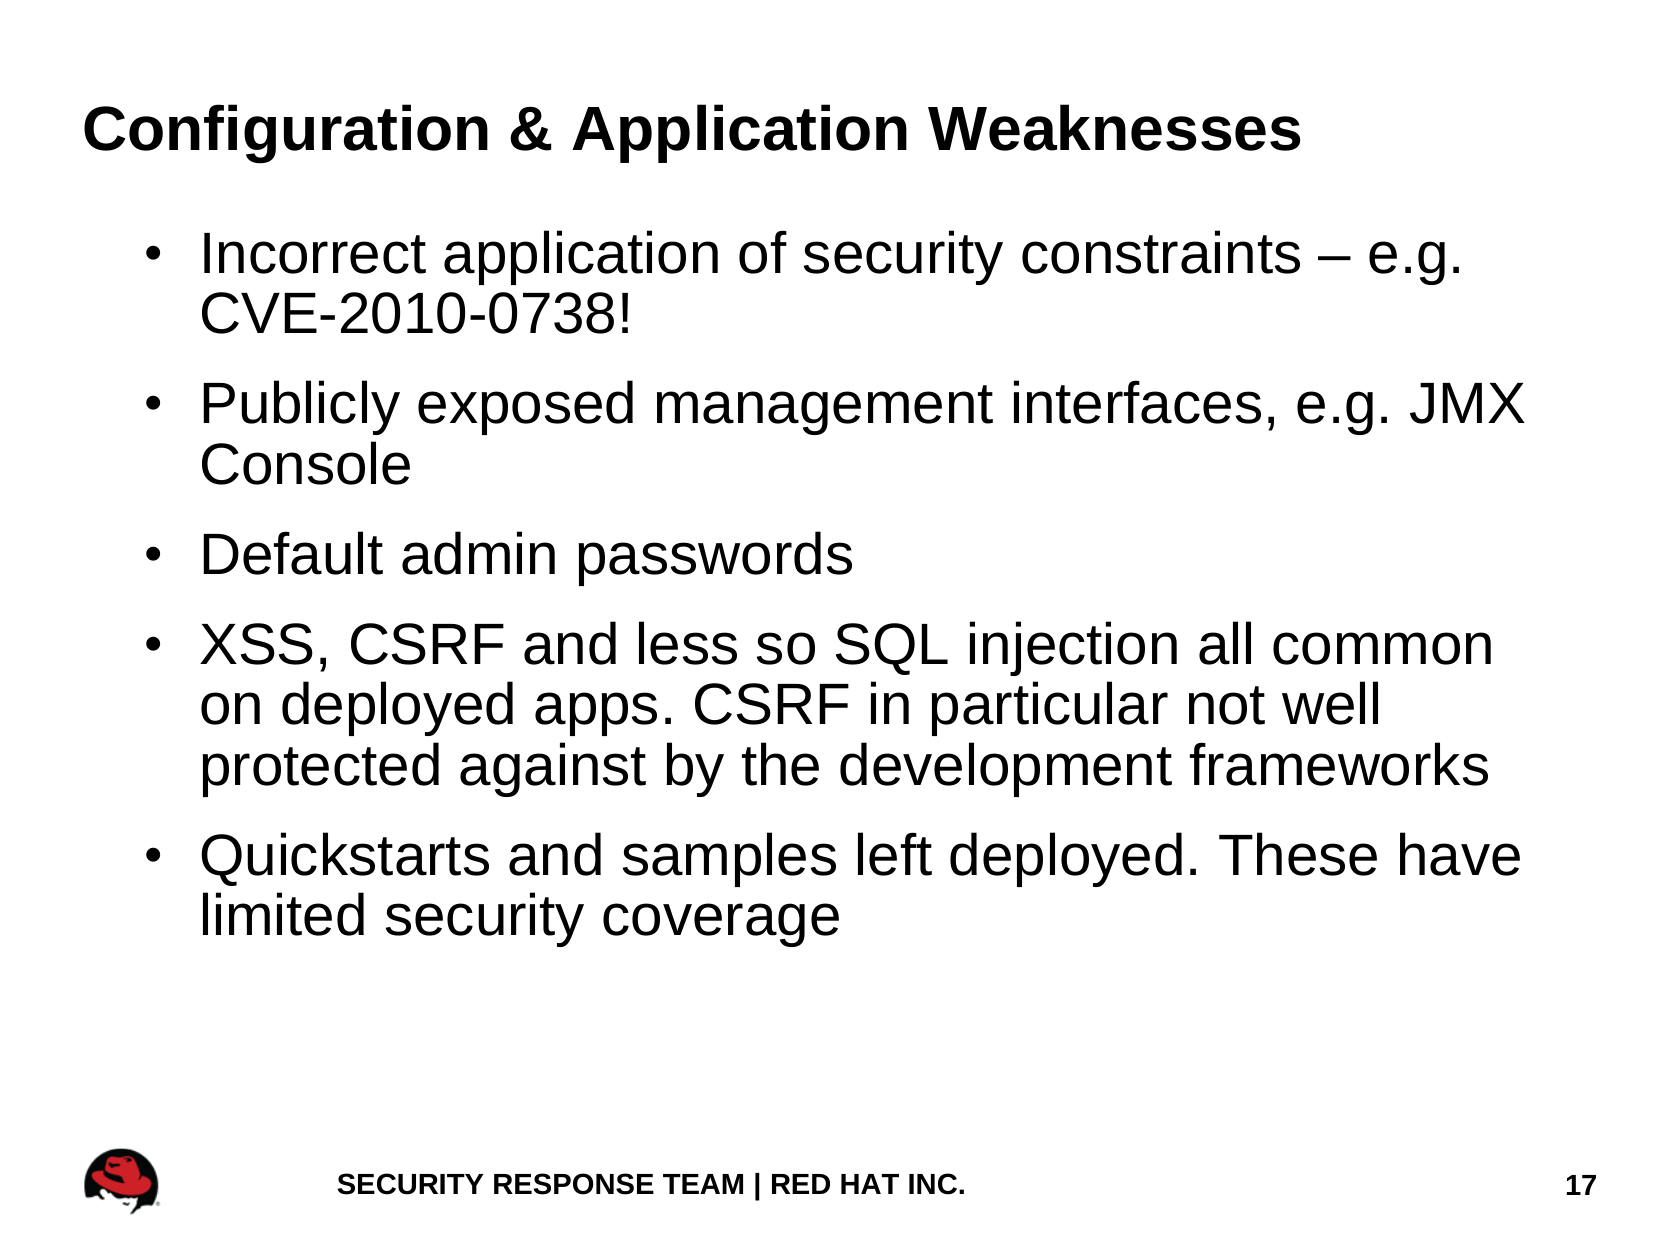

# Configuration & Application Weaknesses
Incorrect application of security constraints – e.g. CVE-2010-0738!
Publicly exposed management interfaces, e.g. JMX Console
Default admin passwords
XSS, CSRF and less so SQL injection all common on deployed apps. CSRF in particular not well protected against by the development frameworks
Quickstarts and samples left deployed. These have limited security coverage